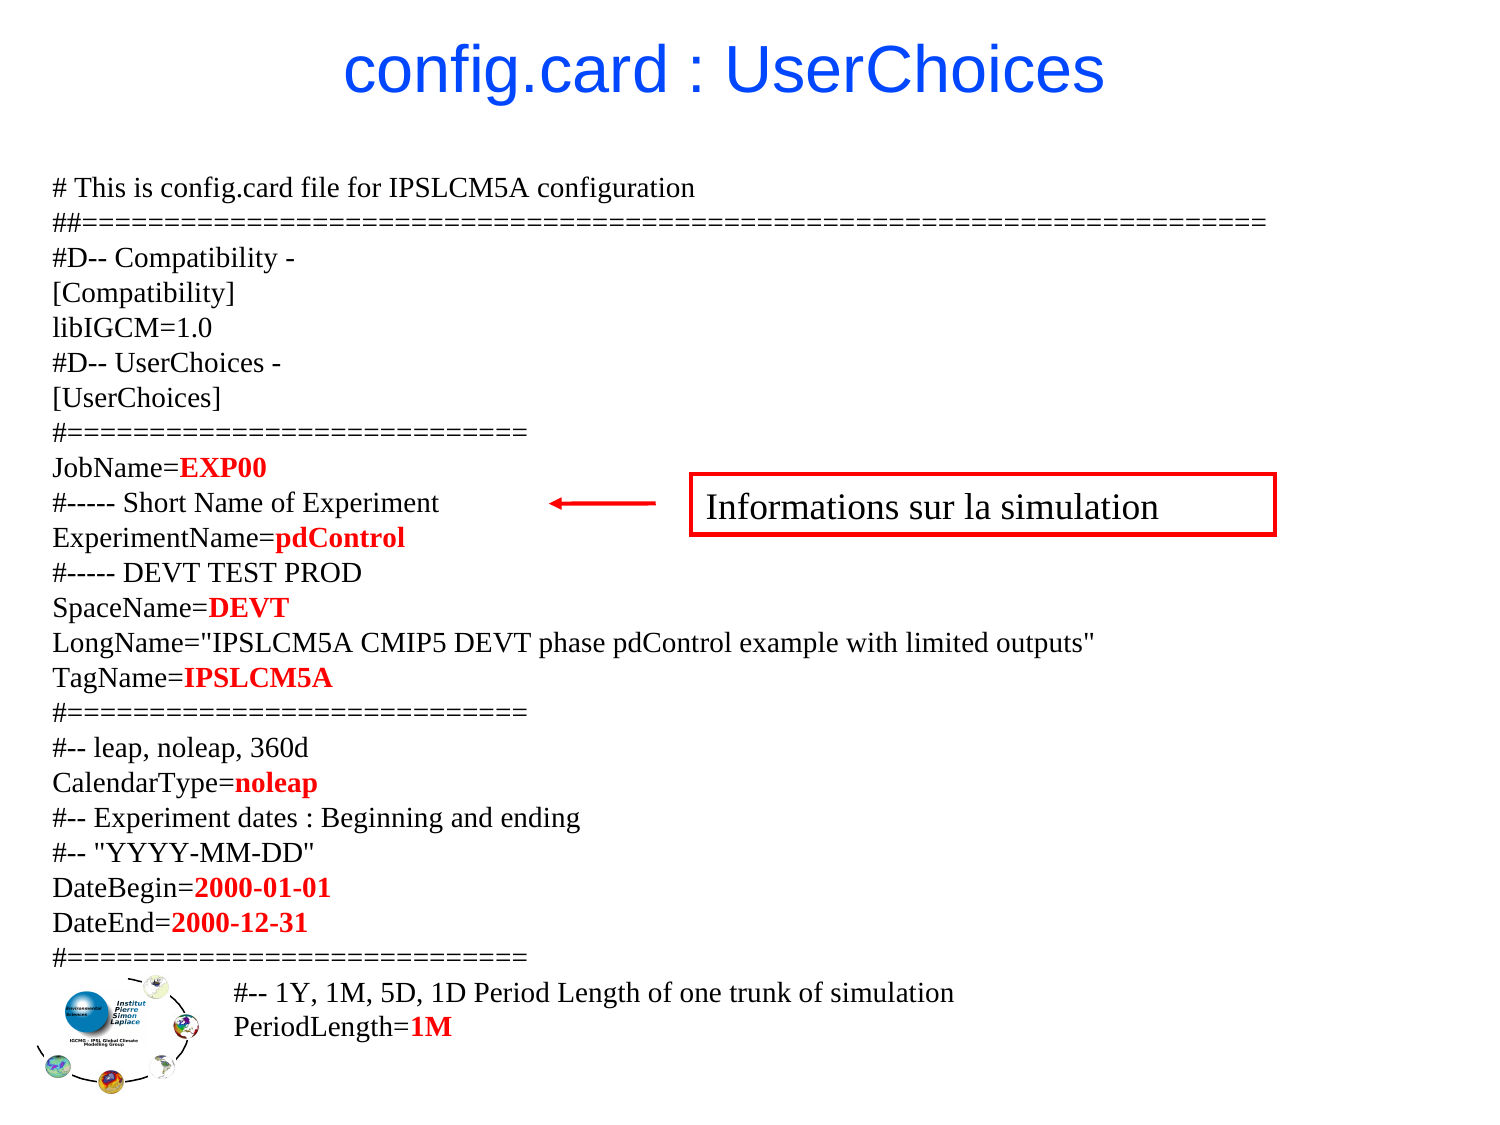

config.card : UserChoices
# This is config.card file for IPSLCM5A configuration
##========================================================================
#D-- Compatibility -
[Compatibility]
libIGCM=1.0
#D-- UserChoices -
[UserChoices]
#============================
JobName=EXP00
#----- Short Name of Experiment
ExperimentName=pdControl
#----- DEVT TEST PROD
SpaceName=DEVT
LongName="IPSLCM5A CMIP5 DEVT phase pdControl example with limited outputs"
TagName=IPSLCM5A
#============================
#-- leap, noleap, 360d
CalendarType=noleap
#-- Experiment dates : Beginning and ending
#-- "YYYY-MM-DD"
DateBegin=2000-01-01
DateEnd=2000-12-31
#============================
 #-- 1Y, 1M, 5D, 1D Period Length of one trunk of simulation
 PeriodLength=1M
Informations sur la simulation
# This is config.card file for IPSLCM5A configuration
##========================================================================
#D-- Compatibility -
[Compatibility]
libIGCM=1.0
#D-- UserChoices -
[UserChoices]
#============================
JobName=EXP00
#----- Short Name of Experiment
ExperimentName=pdControl
#----- DEVT TEST PROD
SpaceName=DEVT
LongName="IPSLCM5A CMIP5 DEVT phase pdControl example with limited outputs"
TagName=IPSLCM5A
#============================
#-- leap, noleap, 360d
CalendarType=noleap
#-- Experiment dates : Beginning and ending
#-- "YYYY-MM-DD"
DateBegin=2000-01-01
DateEnd=2000-12-31
#============================
 #-- 1Y, 1M, 5D, 1D Period Length of one trunk of simulation
 PeriodLength=1M
# This is config.card file for IPSLCM5A configuration
##========================================================================
#D-- Compatibility -
[Compatibility]
libIGCM=1.0
#D-- UserChoices -
[UserChoices]
#============================
JobName=EXP00
#----- Short Name of Experiment
ExperimentName=pdControl
#----- DEVT TEST PROD
SpaceName=DEVT
LongName="IPSLCM5A CMIP5 DEVT phase pdControl example with limited outputs"
TagName=IPSLCM5A
#============================
#-- leap, noleap, 360d
CalendarType=noleap
#-- Experiment dates : Beginning and ending
#-- "YYYY-MM-DD"
DateBegin=2000-01-01
DateEnd=2000-12-31
#============================
 #-- 1Y, 1M, 5D, 1D Period Length of one trunk of simulation
 PeriodLength=1M